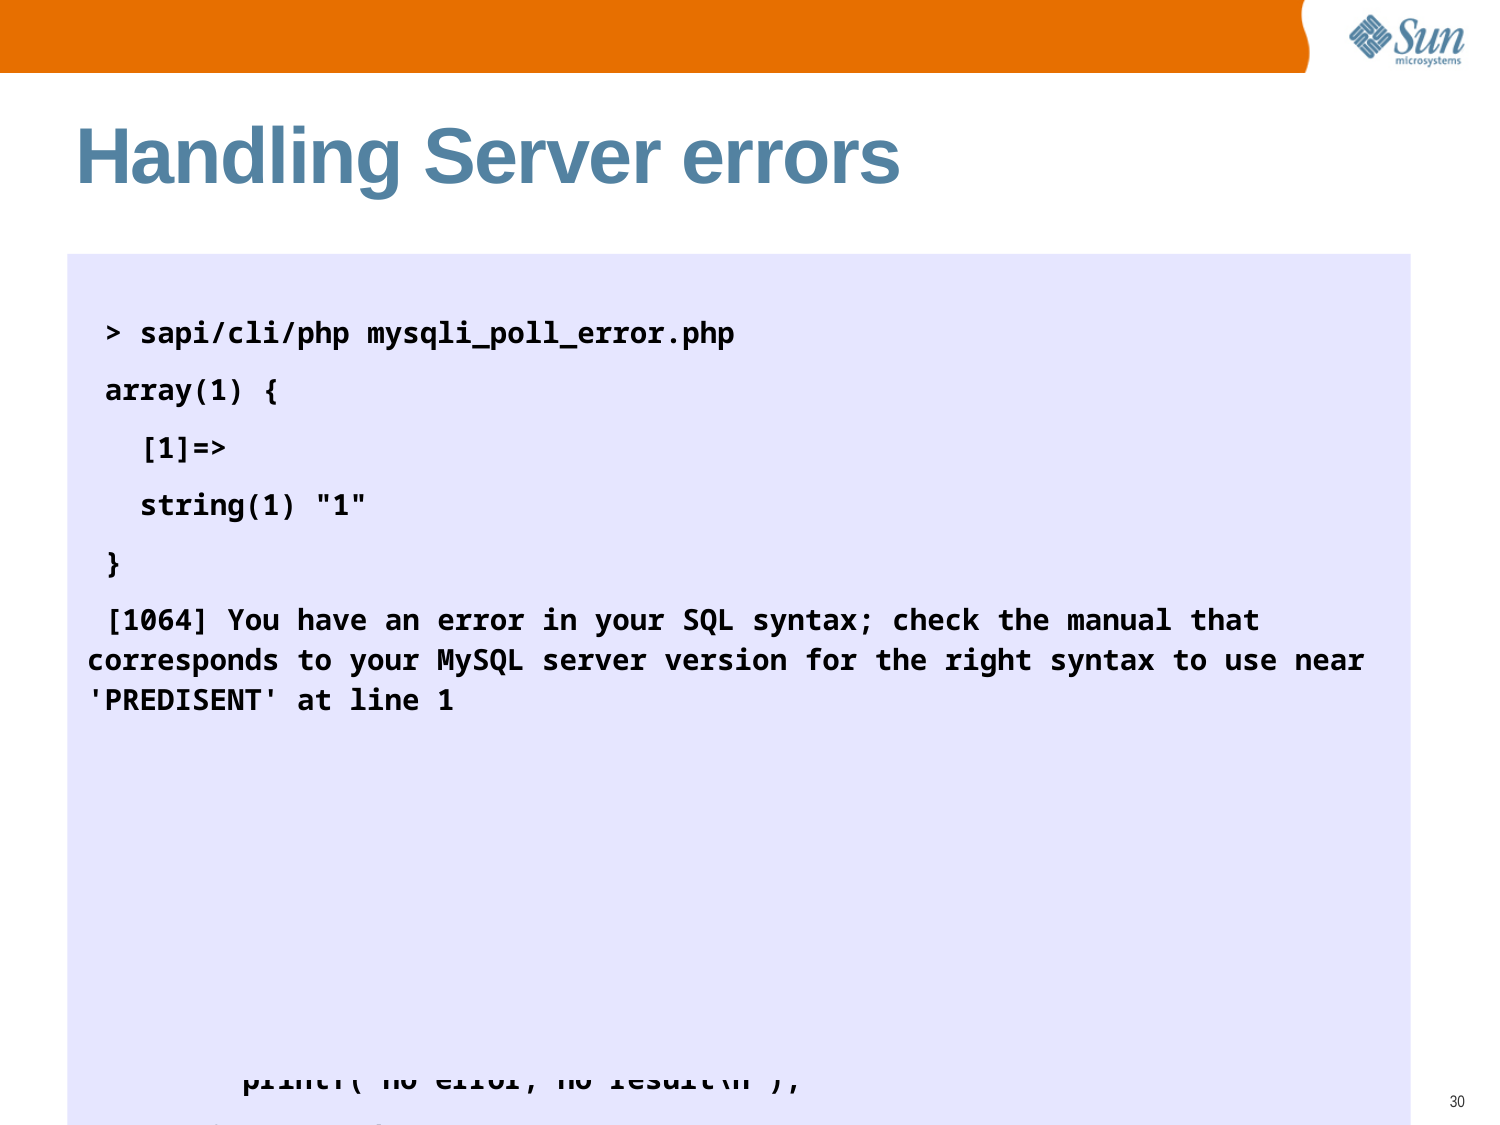

# Handling Server errors
$m1 = mysqli_connect('localhost', 'user', 'password', 'schema');
$m2 = mysqli_connect("localhost", "user", "password", "schema");
mysqli_query($m1, 'SELECT NIXNUTZ FOR PREDISENT', MYSQLI_ASYNC);
mysqli_query($m2, "SELECT 1", MYSQLI_ASYNC | MYSQLI_USE_RESULT);
while ($processed < 2) {
 $links = array($m1, $m2);
 if (mysqli_poll($links, array(), array(), 0, 50000))
 foreach ($links as $k => $link) {
 if (is_object($res = mysqli_reap_async_query($link))) {
 var_dump(mysqli_fetch_assoc($res)); mysqli_free_result($res);
 } else if (mysqli_errno($link))
 printf("[%d] %s\n", mysqli_errno($link), mysqli_error($link));
 else
 printf("no error, no result\n");
 $processed++;
 }
}
> sapi/cli/php mysqli_poll_error.php
array(1) {
 [1]=>
 string(1) "1"
}
[1064] You have an error in your SQL syntax; check the manual that corresponds to your MySQL server version for the right syntax to use near 'PREDISENT' at line 1